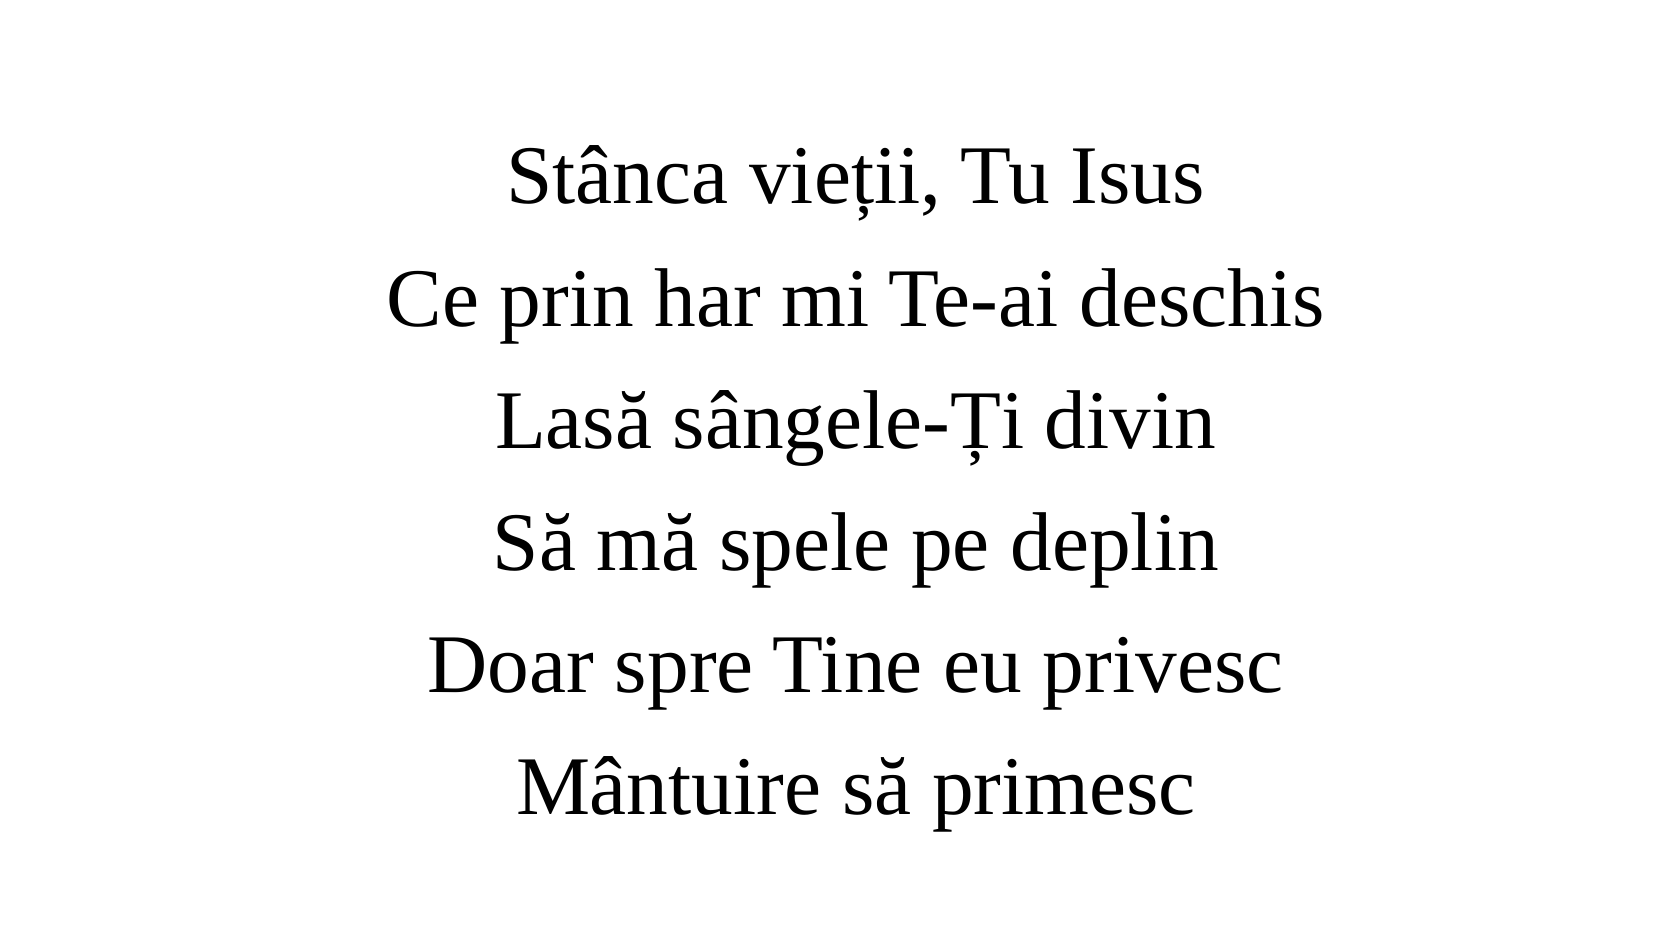

# Stânca vieții, Tu Isus
Ce prin har mi Te-ai deschis
Lasă sângele-Ți divin
Să mă spele pe deplin
Doar spre Tine eu privesc
Mântuire să primesc